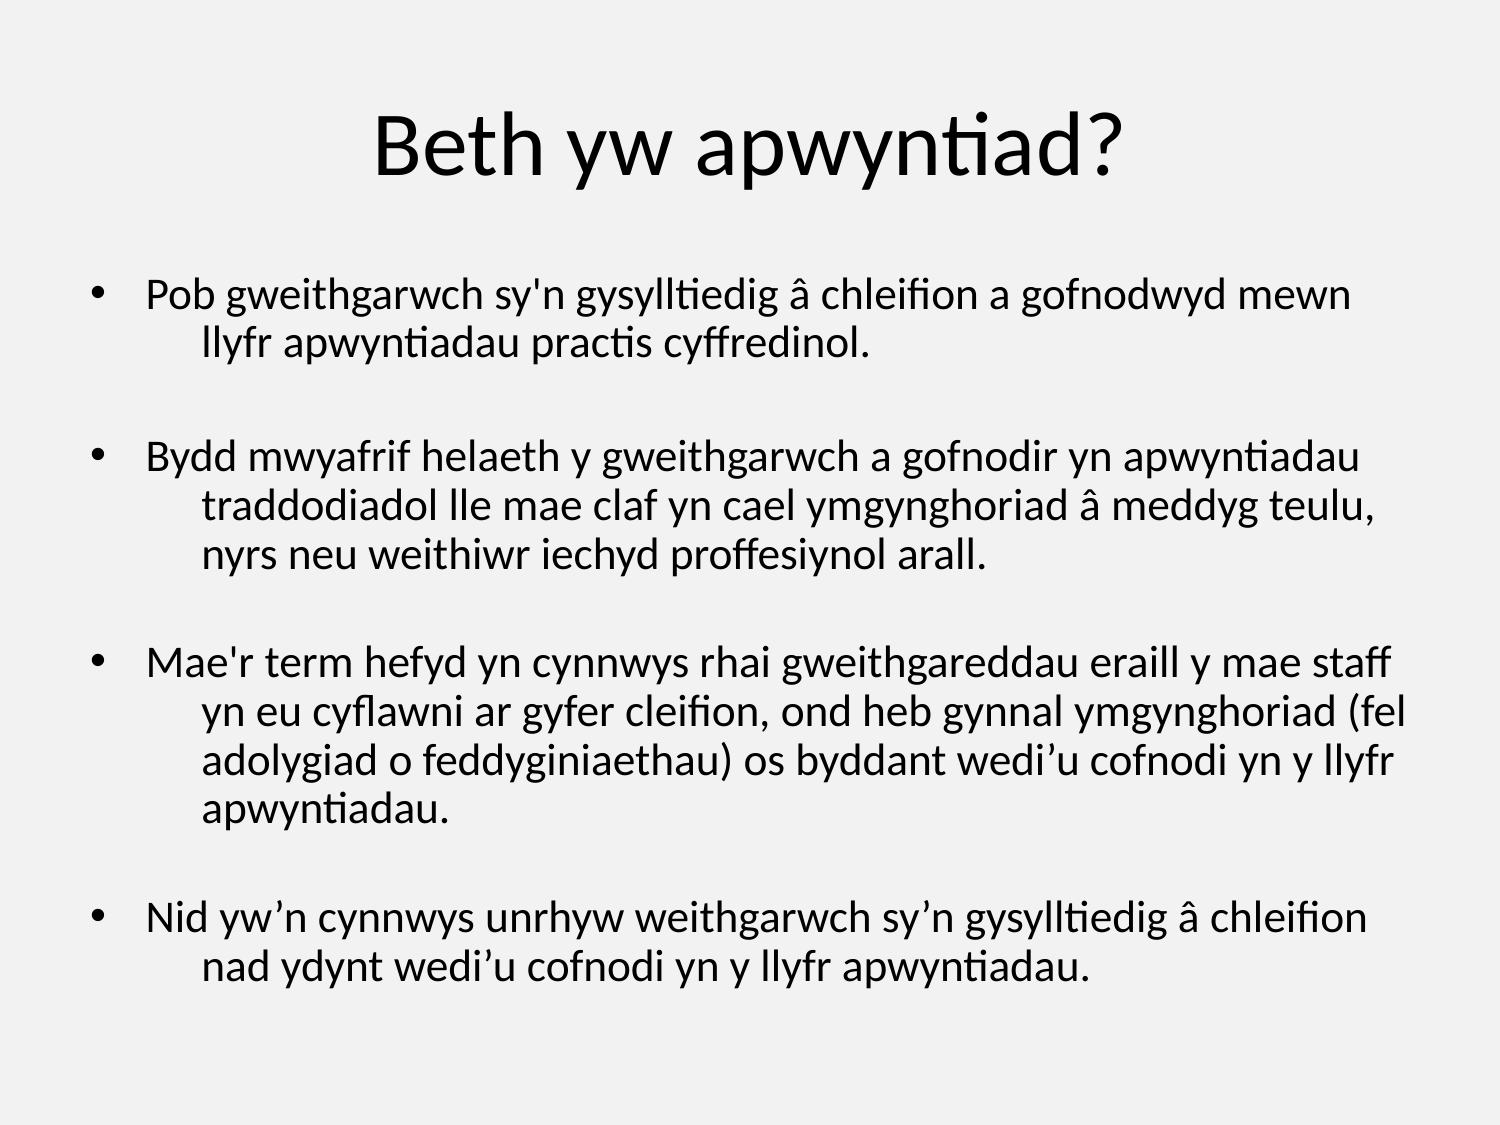

Beth yw apwyntiad?
# Pob gweithgarwch sy'n gysylltiedig â chleifion a gofnodwyd mewn llyfr apwyntiadau practis cyffredinol.
Bydd mwyafrif helaeth y gweithgarwch a gofnodir yn apwyntiadau traddodiadol lle mae claf yn cael ymgynghoriad â meddyg teulu, nyrs neu weithiwr iechyd proffesiynol arall.
Mae'r term hefyd yn cynnwys rhai gweithgareddau eraill y mae staff yn eu cyflawni ar gyfer cleifion, ond heb gynnal ymgynghoriad (fel adolygiad o feddyginiaethau) os byddant wedi’u cofnodi yn y llyfr apwyntiadau.
Nid yw’n cynnwys unrhyw weithgarwch sy’n gysylltiedig â chleifion nad ydynt wedi’u cofnodi yn y llyfr apwyntiadau.